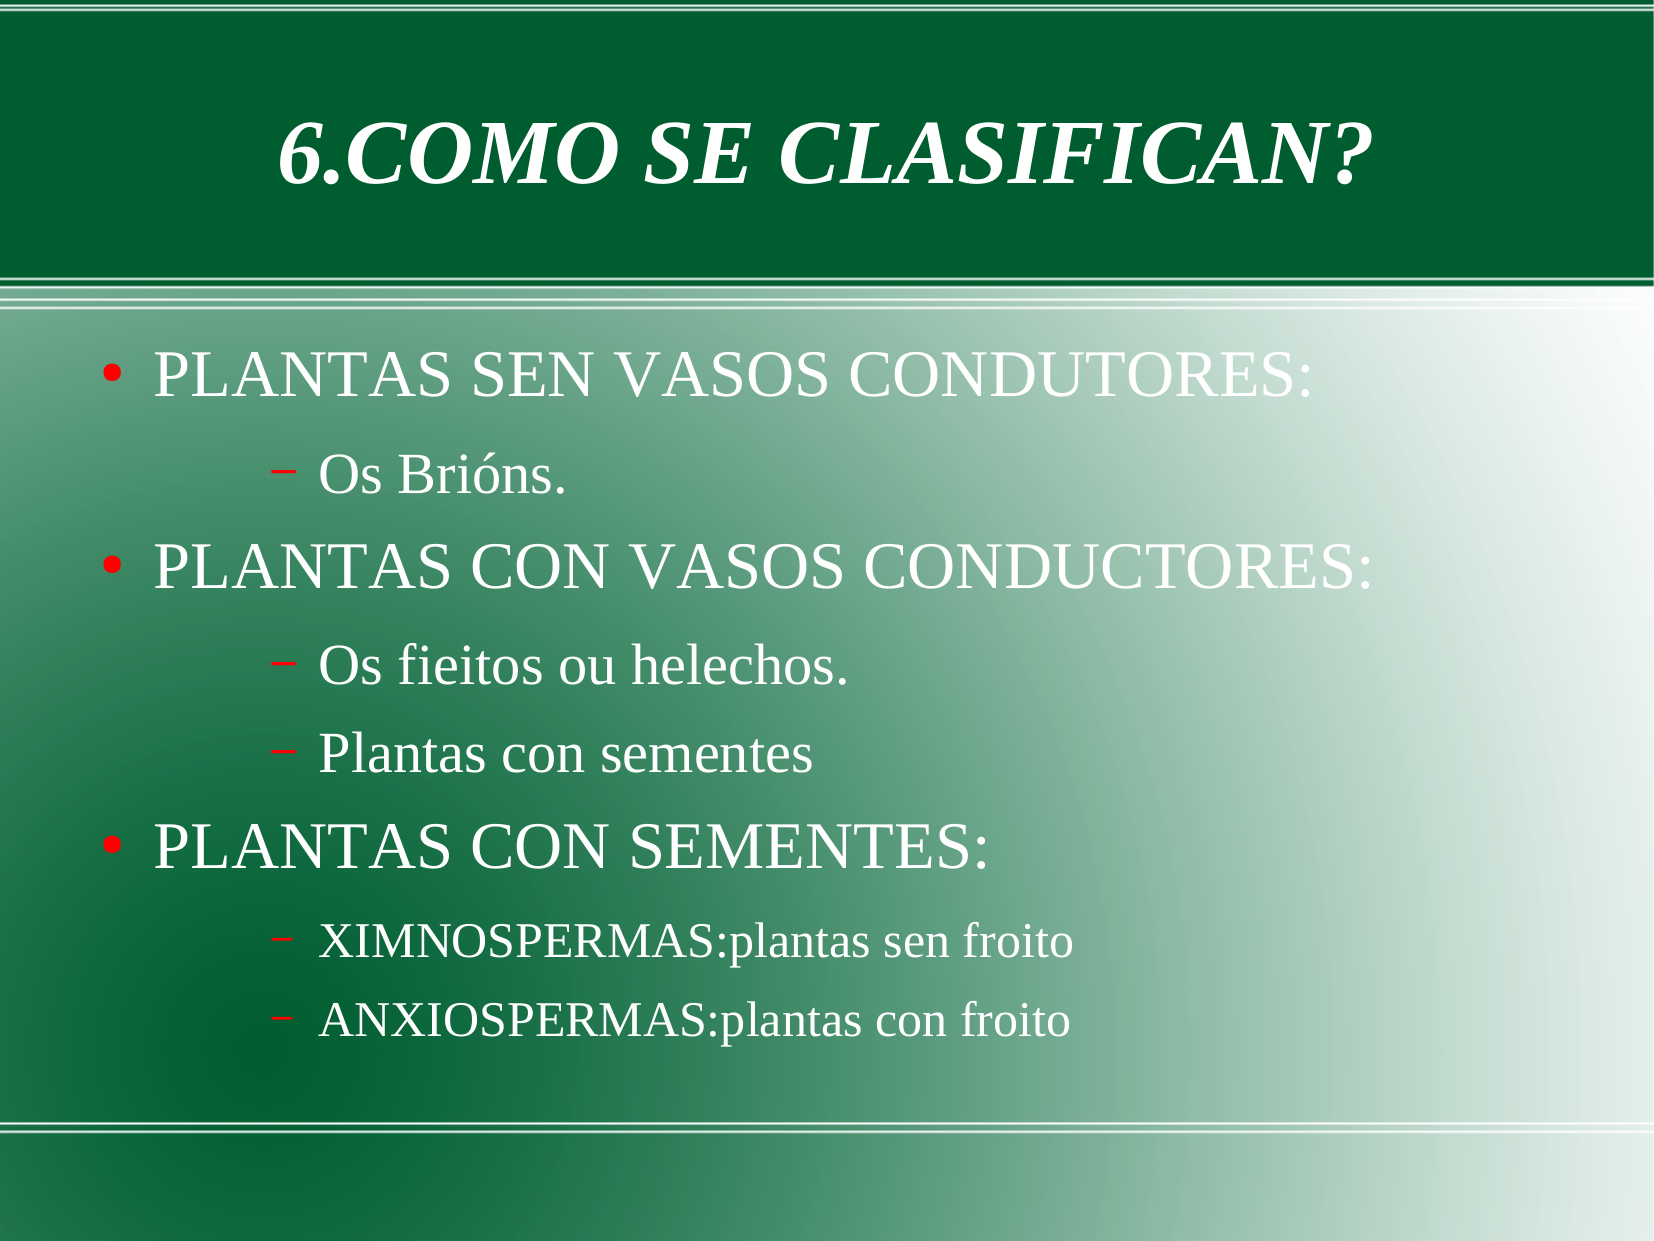

# 6.COMO SE CLASIFICAN?
PLANTAS SEN VASOS CONDUTORES:
Os Brións.
PLANTAS CON VASOS CONDUCTORES:
Os fieitos ou helechos.
Plantas con sementes
PLANTAS CON SEMENTES:
XIMNOSPERMAS:plantas sen froito
ANXIOSPERMAS:plantas con froito